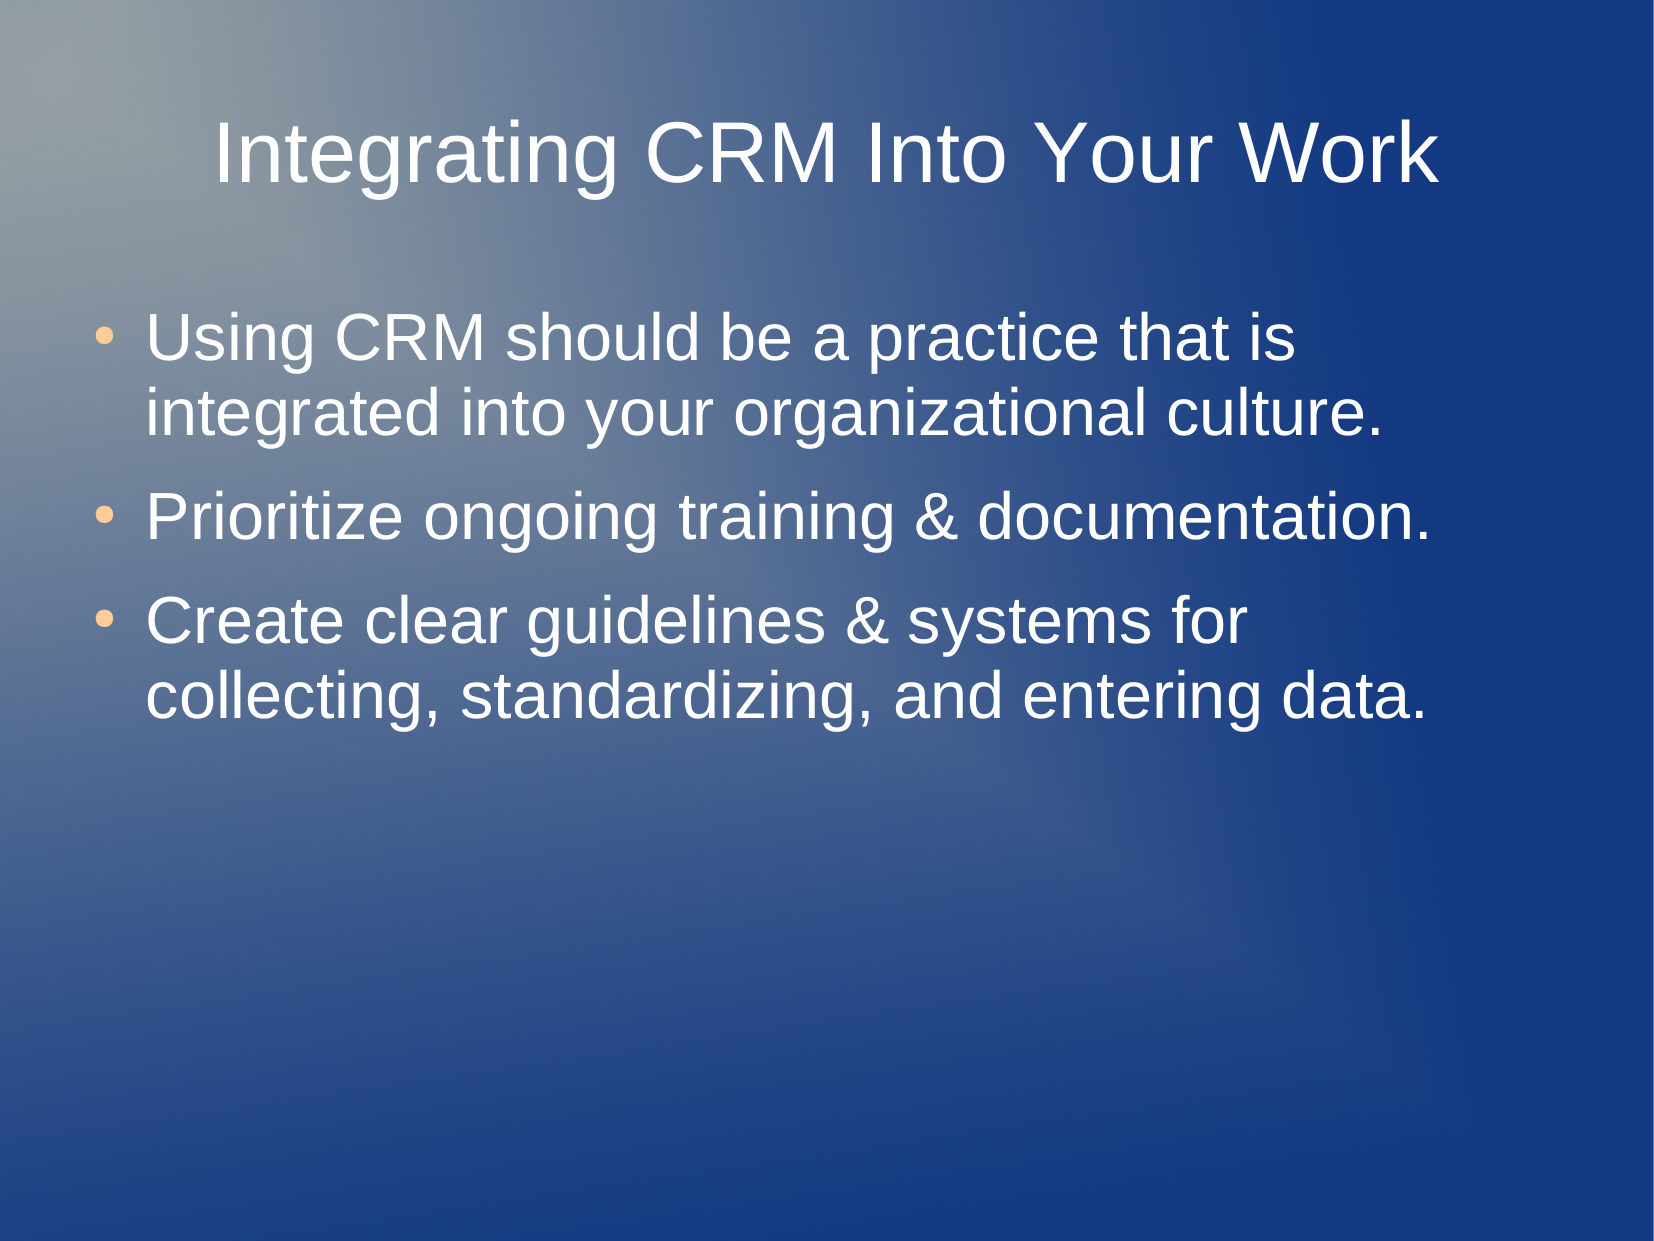

# Integrating CRM Into Your Work
Using CRM should be a practice that is integrated into your organizational culture.
Prioritize ongoing training & documentation.
Create clear guidelines & systems for collecting, standardizing, and entering data.